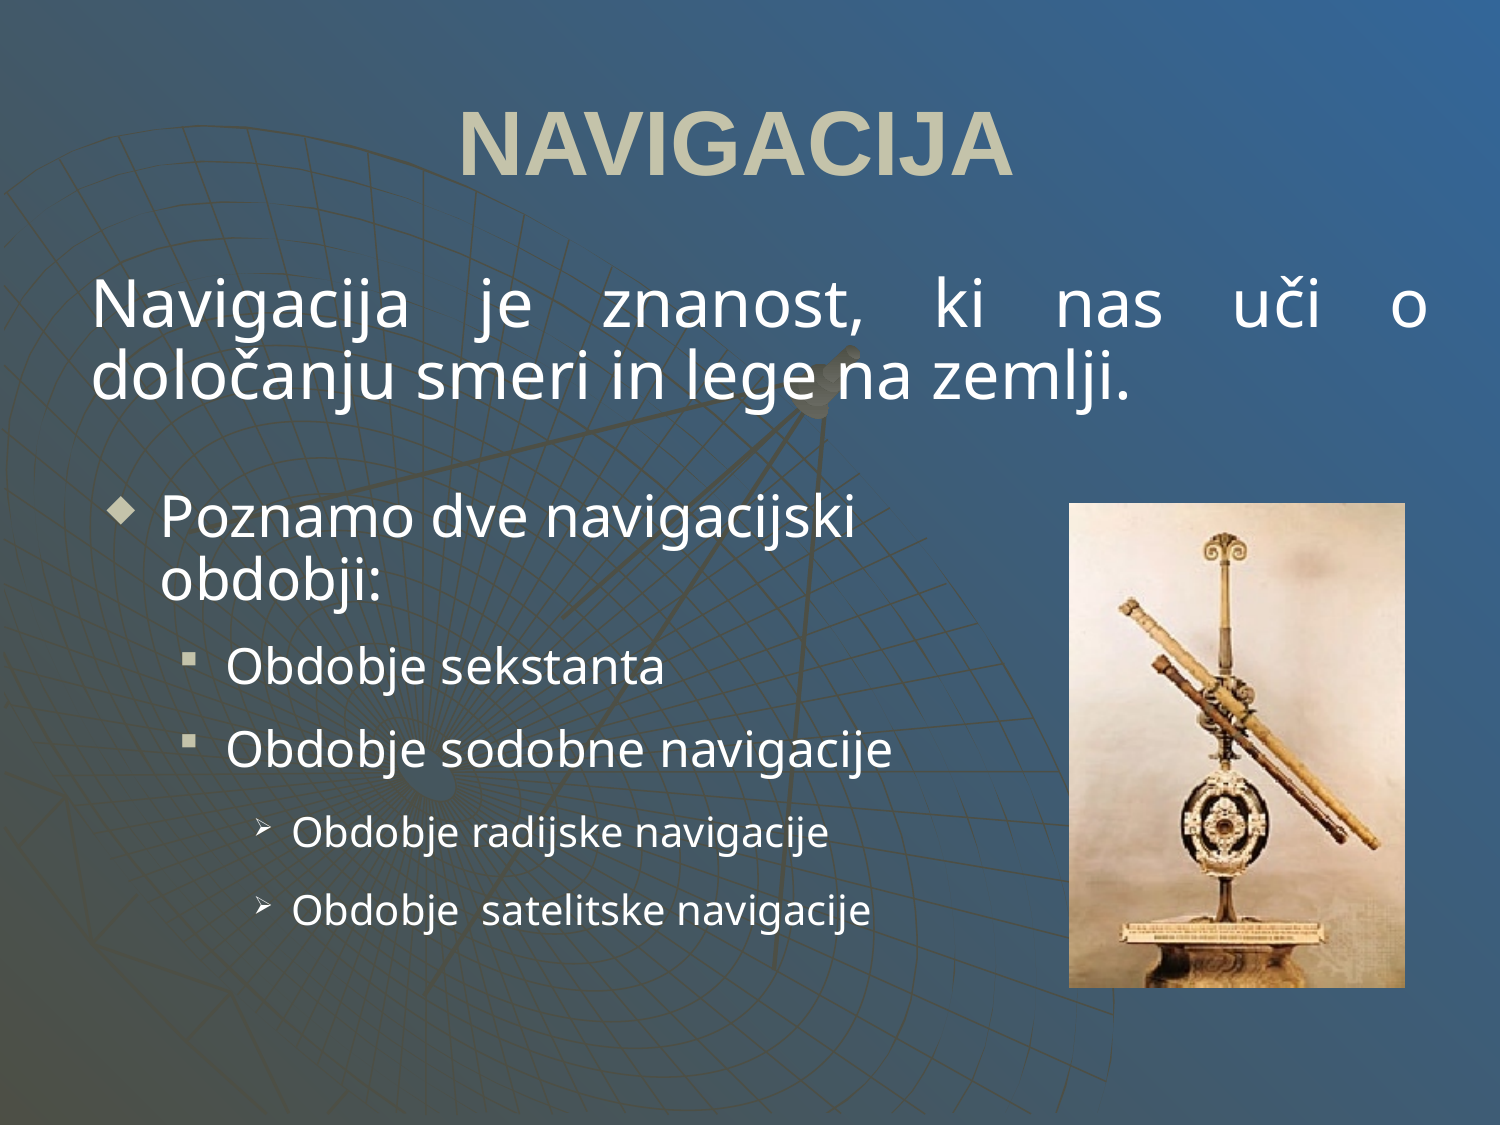

# NAVIGACIJA
Navigacija je znanost, ki nas uči o določanju smeri in lege na zemlji.
Poznamo dve navigacijski obdobji:
Obdobje sekstanta
Obdobje sodobne navigacije
Obdobje radijske navigacije
Obdobje satelitske navigacije